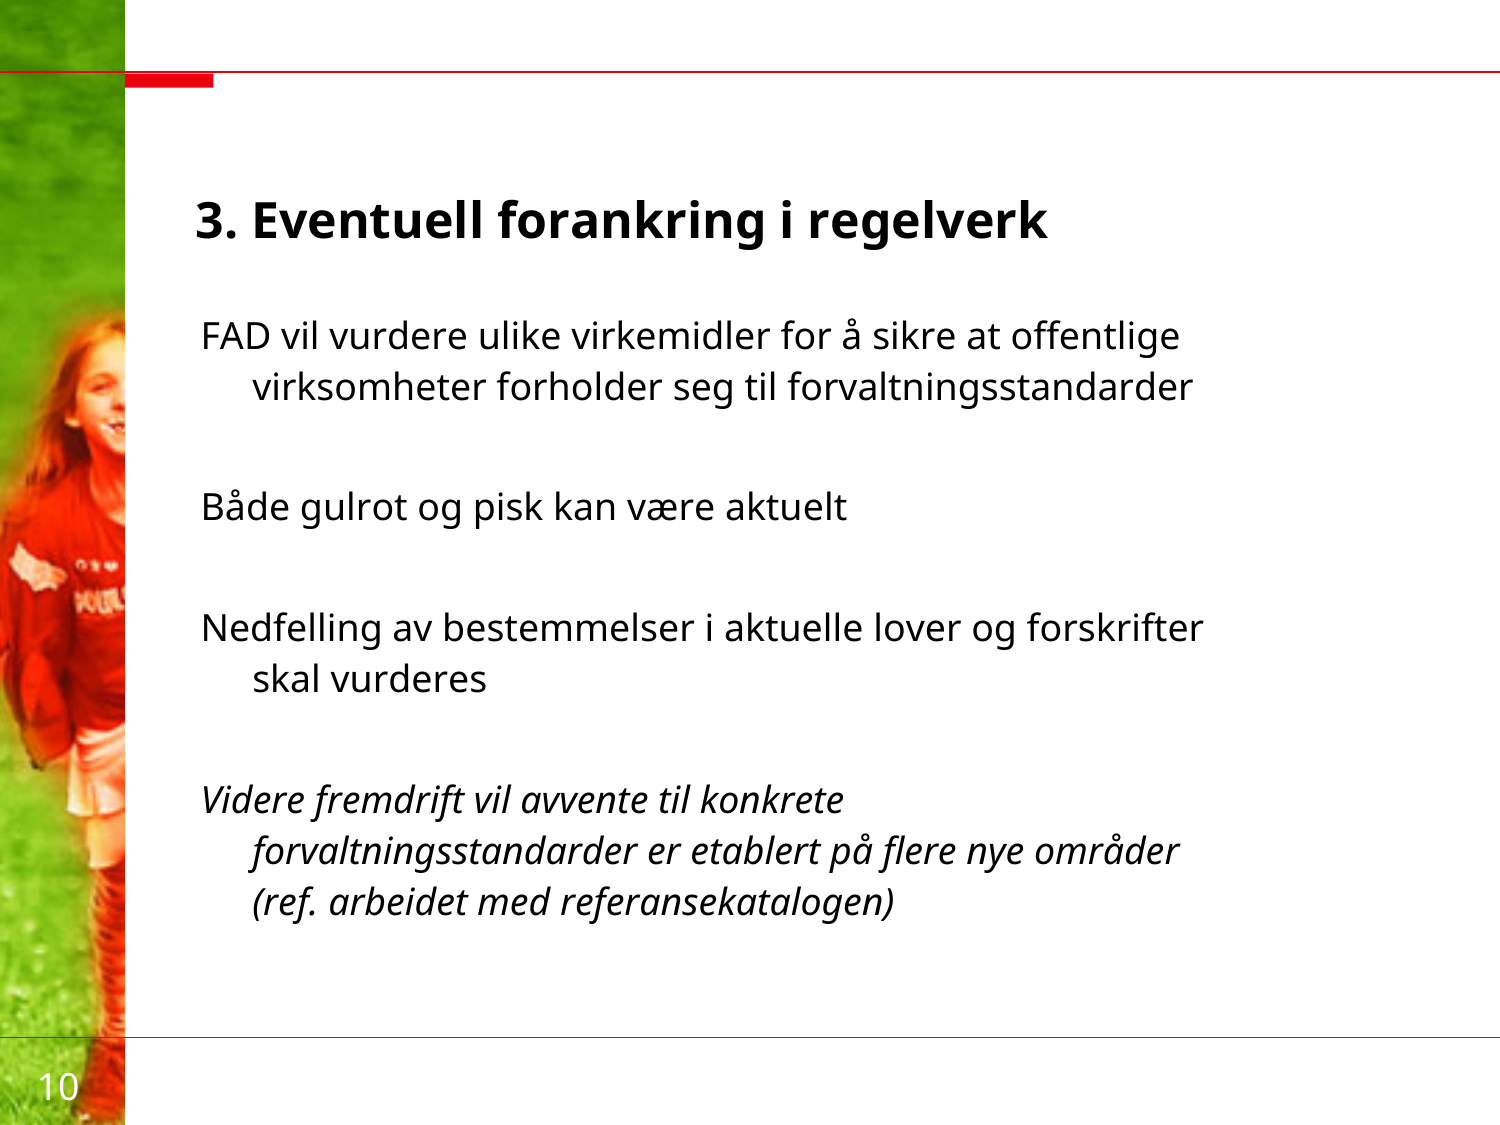

# 3. Eventuell forankring i regelverk
FAD vil vurdere ulike virkemidler for å sikre at offentlige virksomheter forholder seg til forvaltningsstandarder
Både gulrot og pisk kan være aktuelt
Nedfelling av bestemmelser i aktuelle lover og forskrifter skal vurderes
Videre fremdrift vil avvente til konkrete forvaltningsstandarder er etablert på flere nye områder (ref. arbeidet med referansekatalogen)